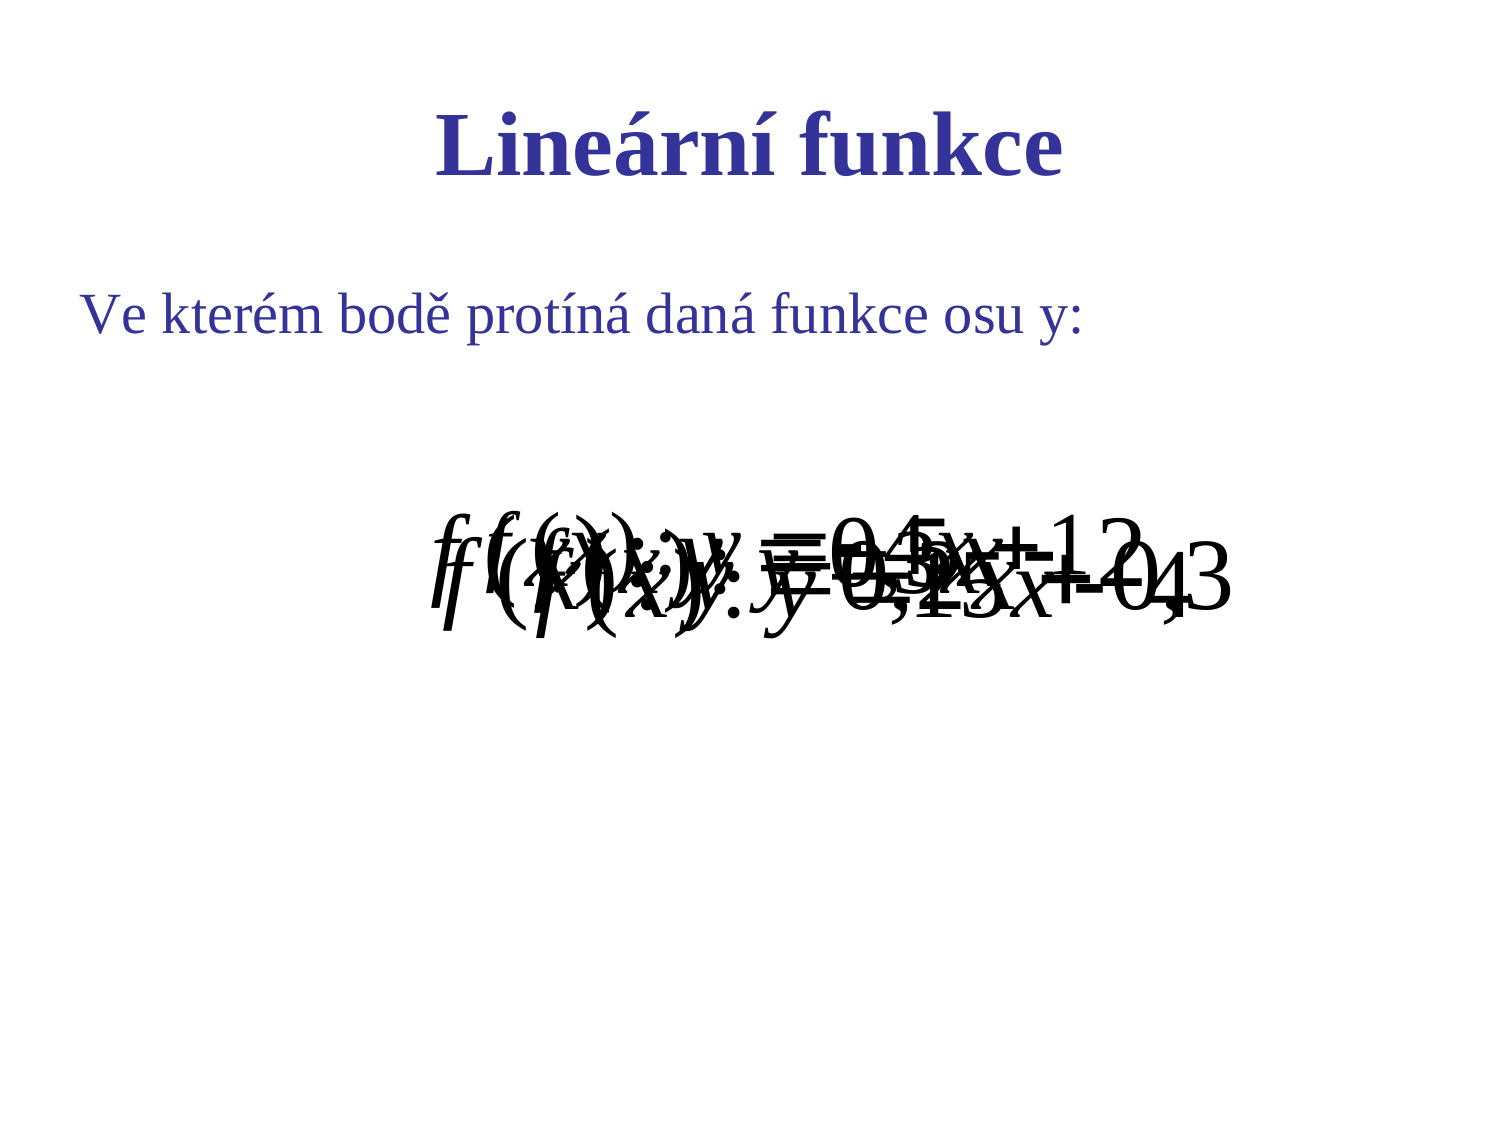

Lineární funkce
Ve kterém bodě protíná daná funkce osu y: